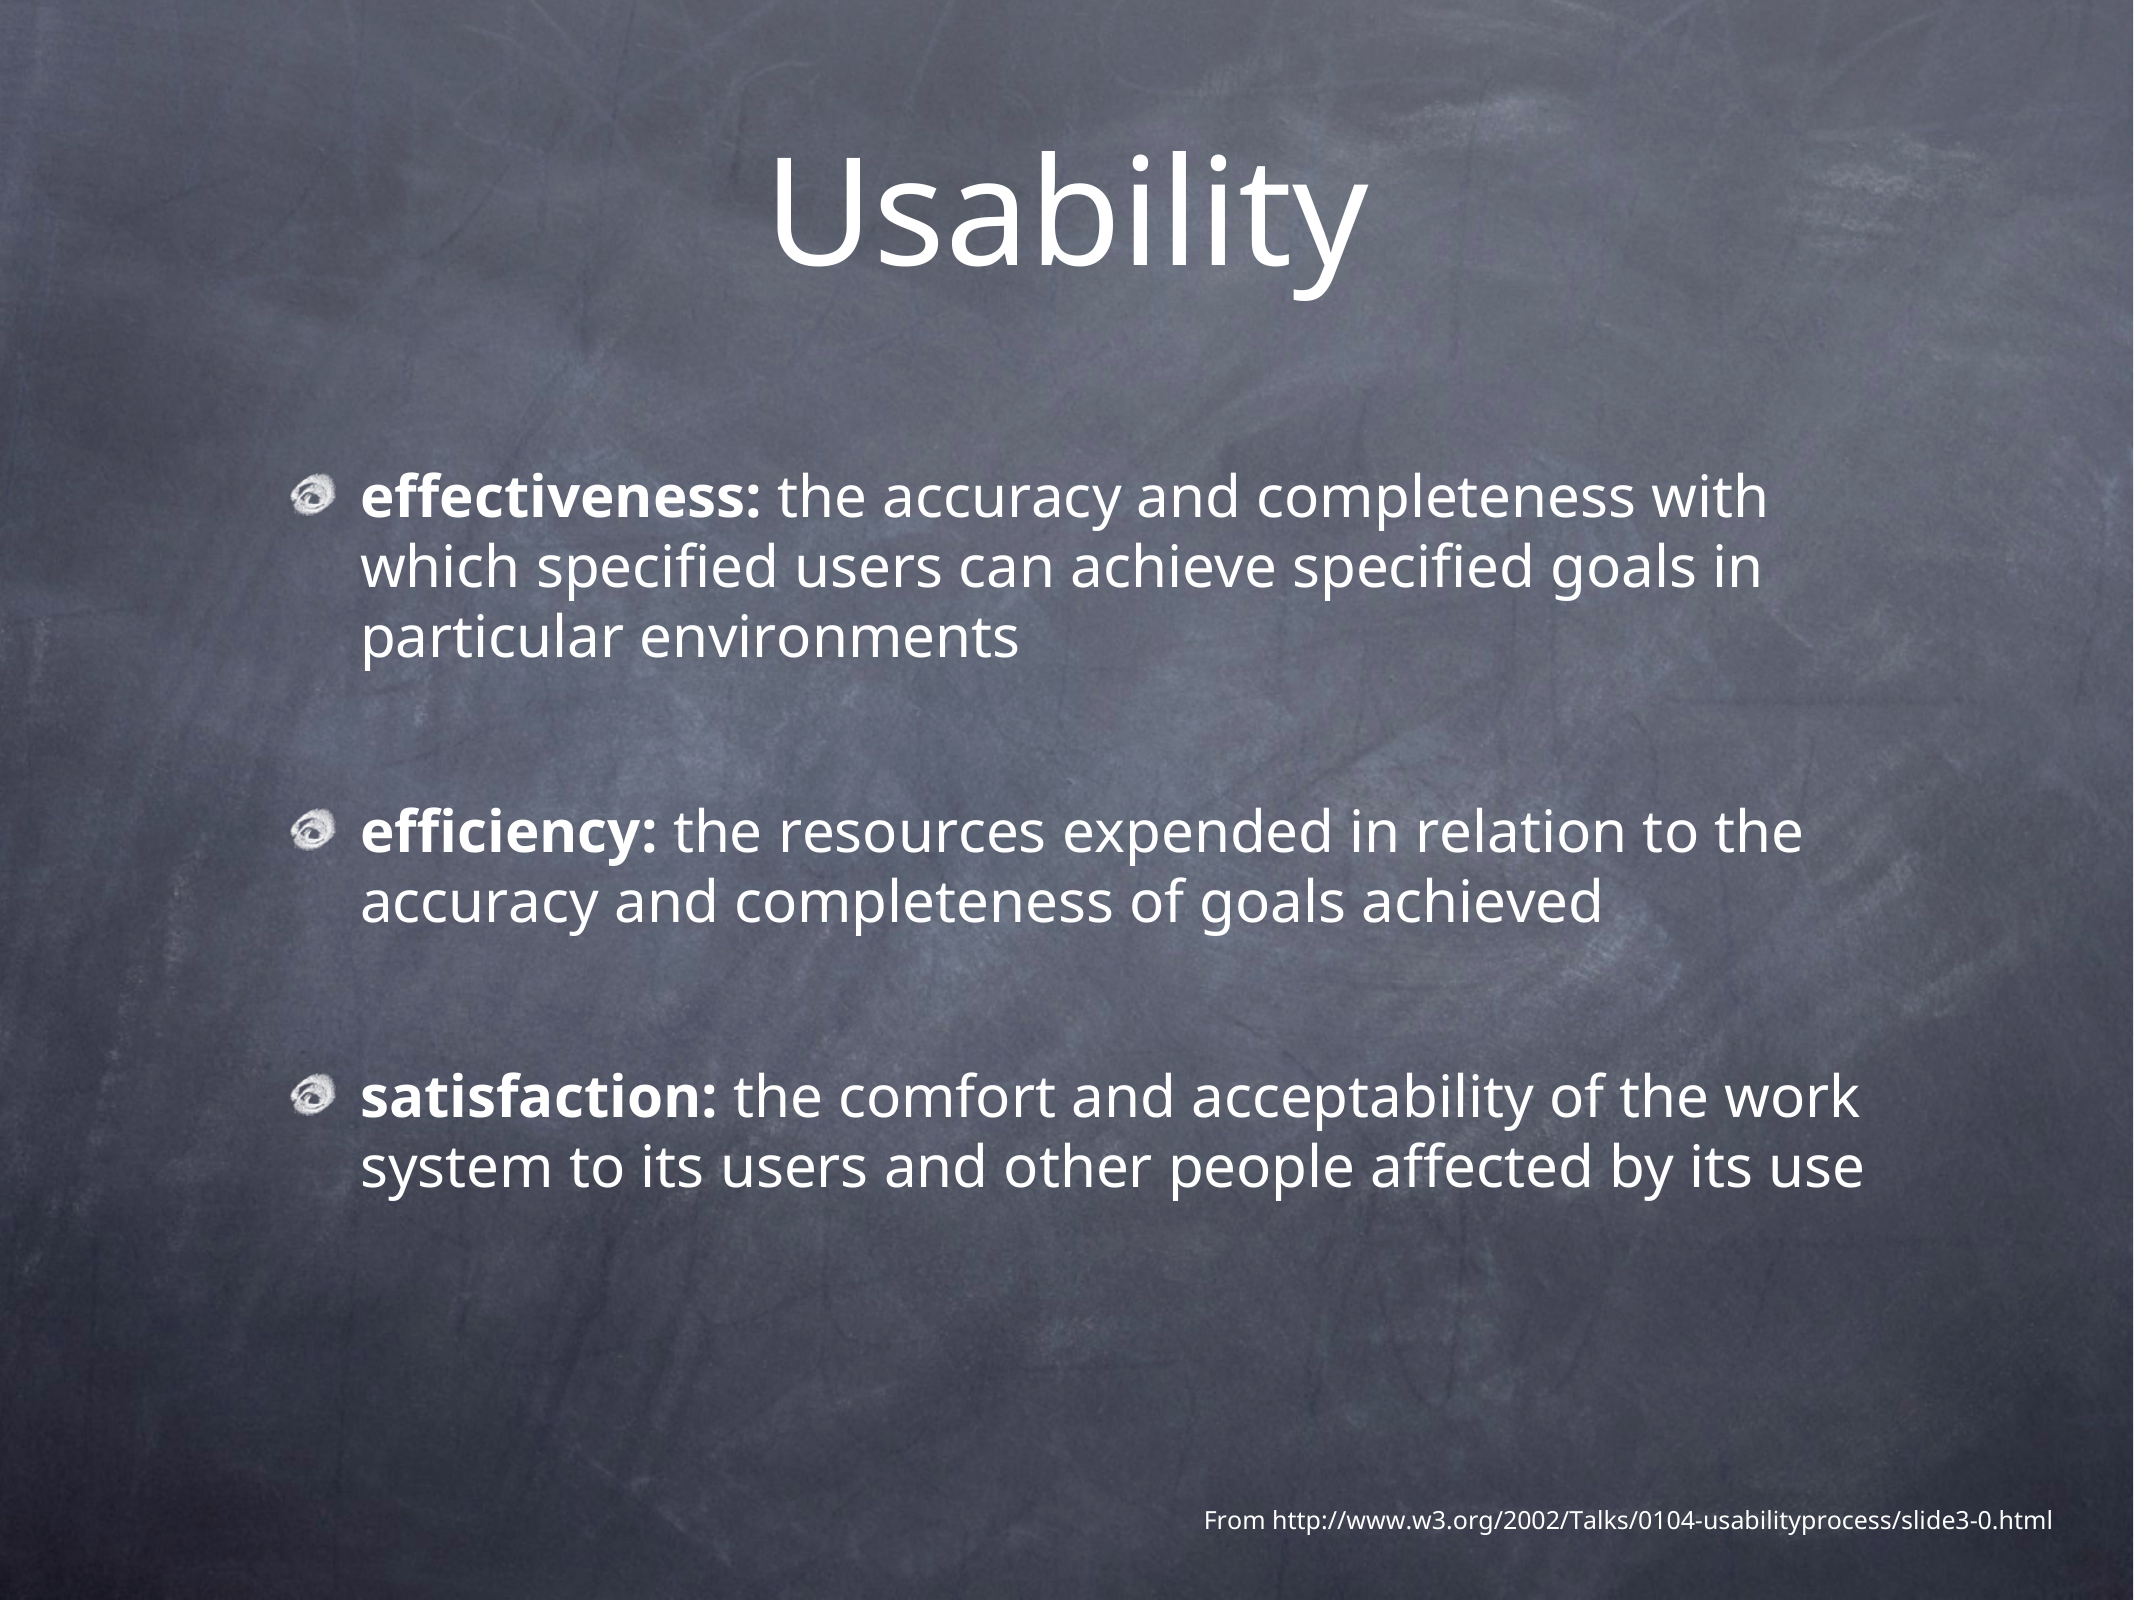

Usability
effectiveness: the accuracy and completeness with which specified users can achieve specified goals in particular environments
efficiency: the resources expended in relation to the accuracy and completeness of goals achieved
satisfaction: the comfort and acceptability of the work system to its users and other people affected by its use
From http://www.w3.org/2002/Talks/0104-usabilityprocess/slide3-0.html